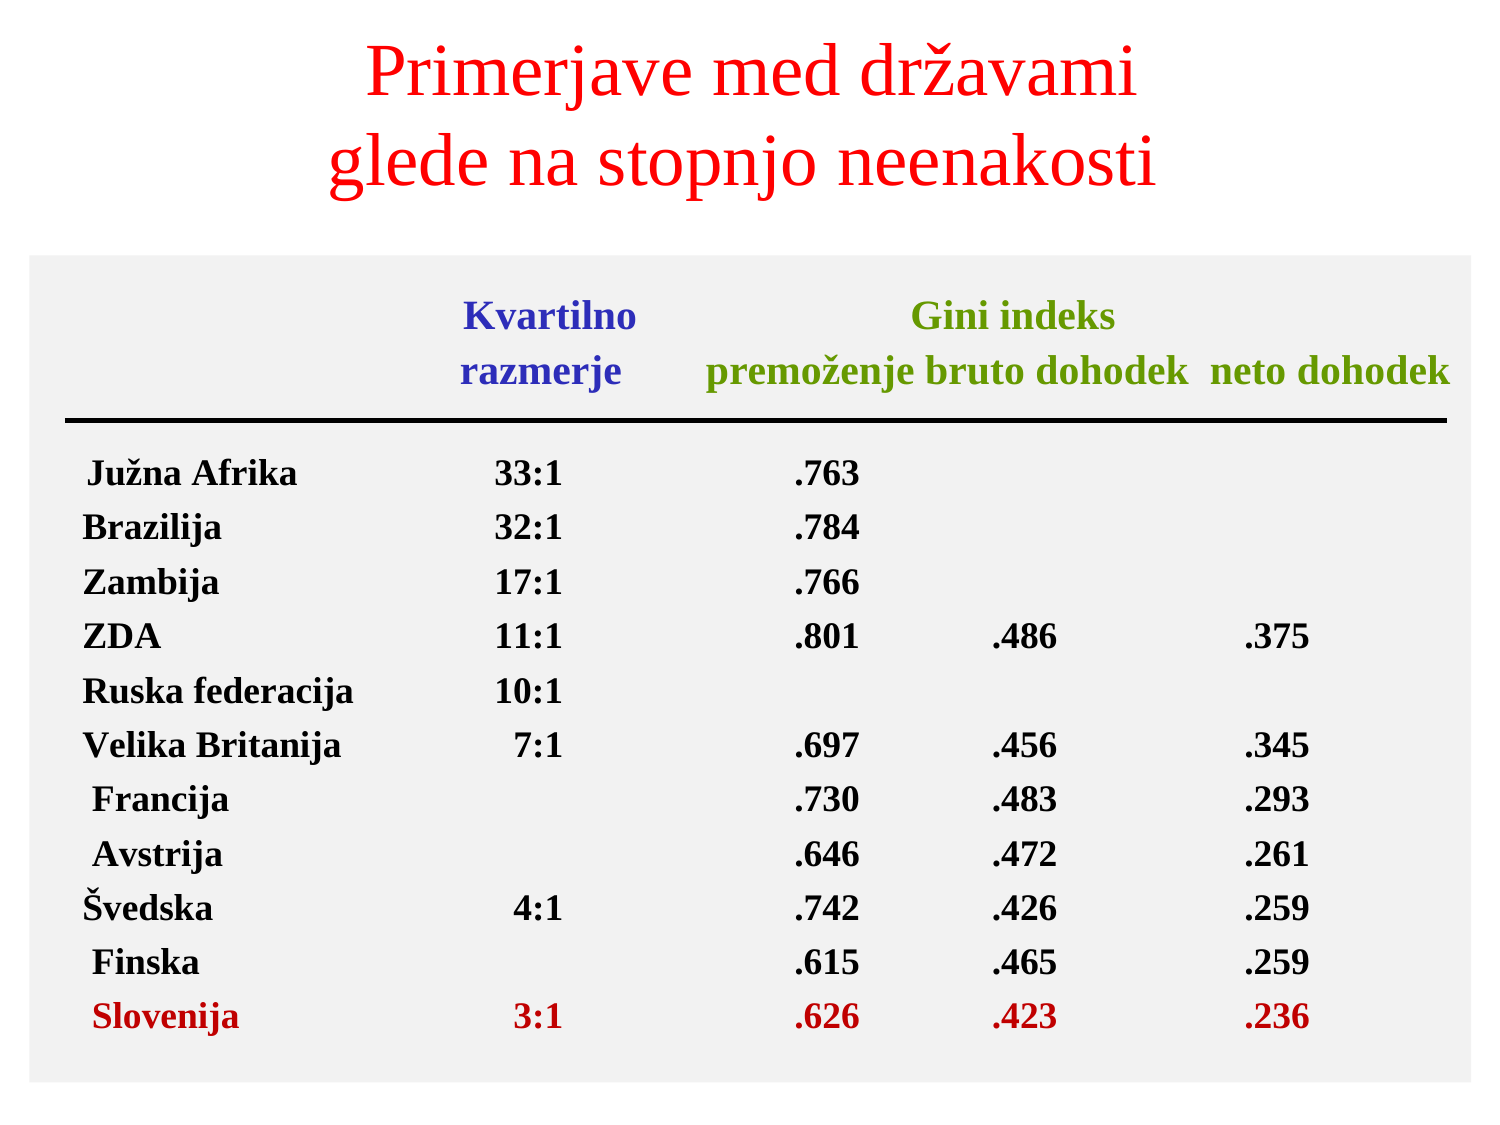

# Primerjave med državami glede na stopnjo neenakosti
 Kvartilno Gini indeks
			 razmerje premoženje bruto dohodek neto dohodek
 Južna Afrika		33:1		.763
 Brazilija		32:1		.784
 Zambija		17:1		.766
 ZDA			11:1		.801	 .486		.375
 Ruska federacija	10:1
 Velika Britanija	 	 7:1		.697 	 .456		.345
 Francija 				.730	 .483		.293
 Avstrija				.646	 .472		.261
 Švedska		 4:1		.742	 .426		.259
 Finska				.615	 .465		.259
 Slovenija		 3:1		.626	 .423		.236